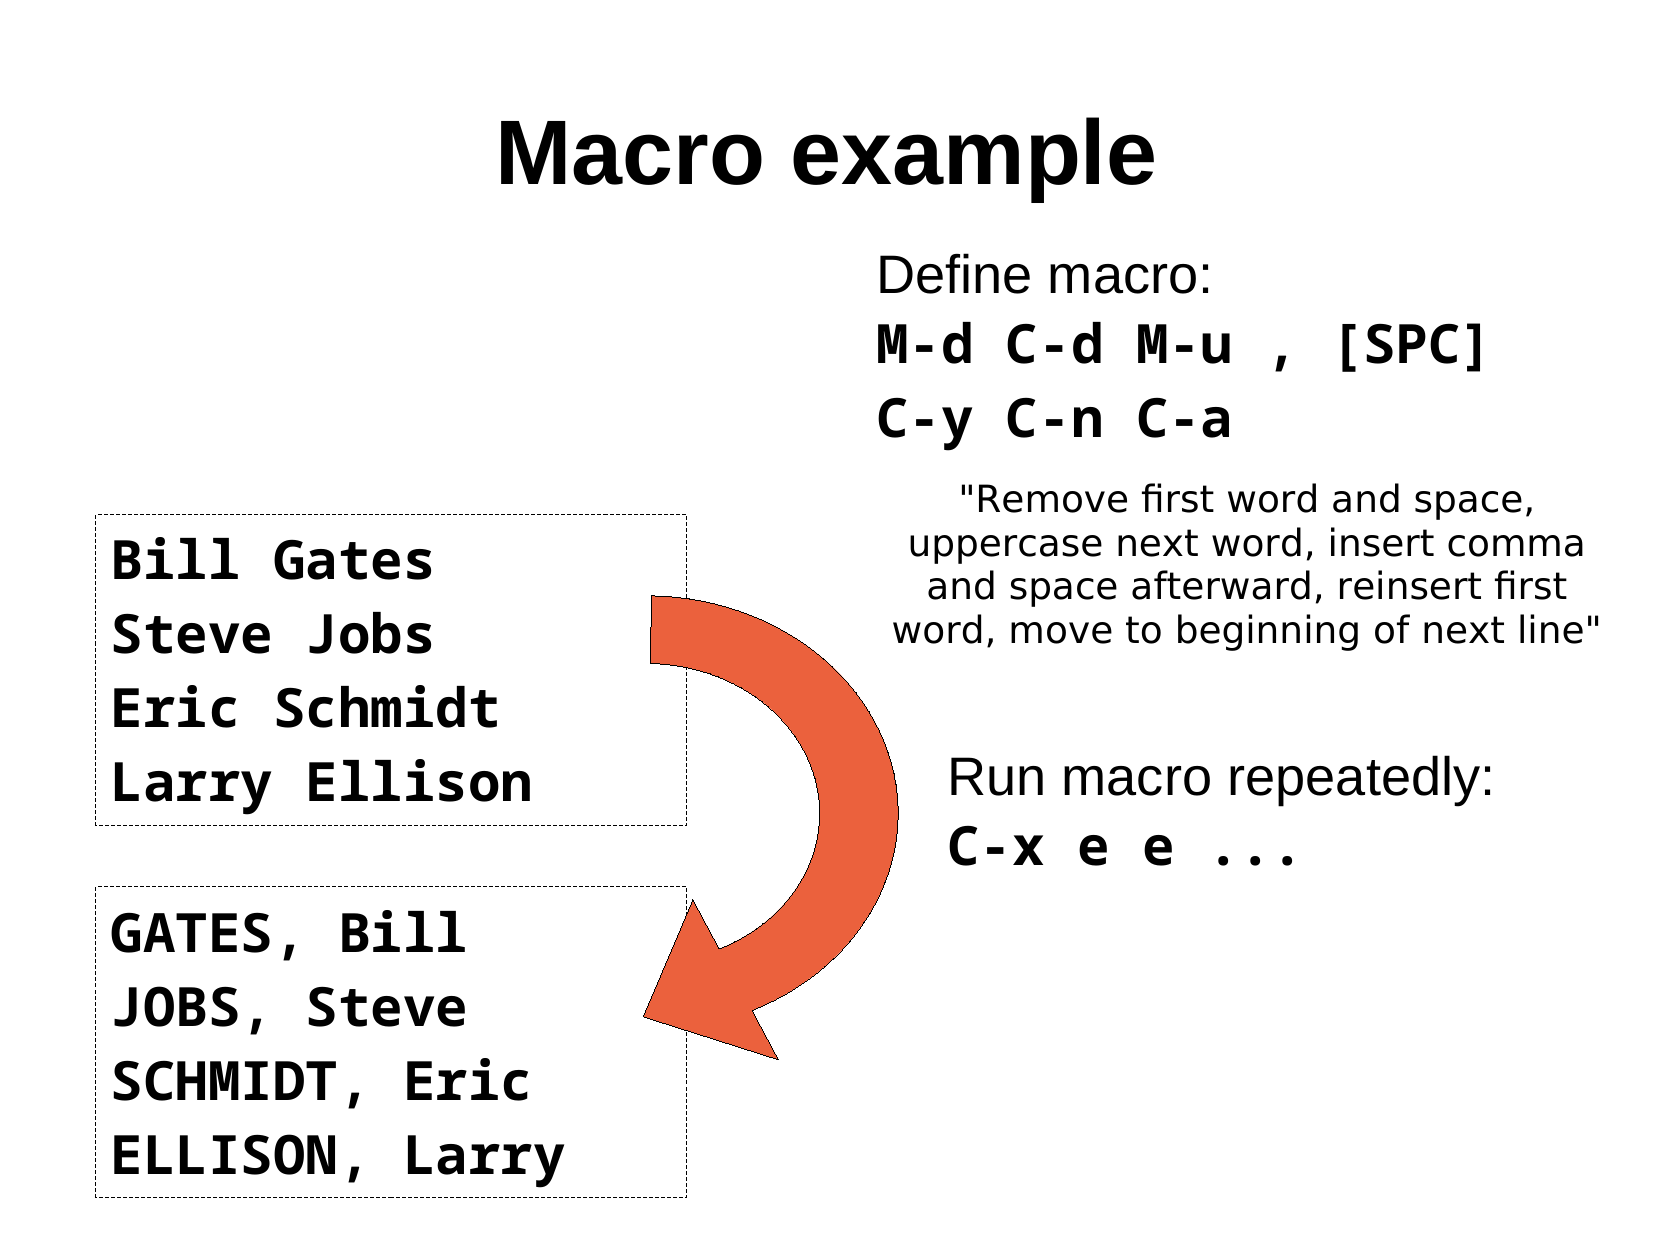

# Macro example
Define macro:
M-d C-d M-u , [SPC] C-y C-n C-a
"Remove first word and space, uppercase next word, insert comma and space afterward, reinsert first word, move to beginning of next line"
Bill Gates
Steve Jobs
Eric Schmidt
Larry Ellison
Run macro repeatedly:
C-x e e ...
GATES, Bill
JOBS, Steve
SCHMIDT, Eric
ELLISON, Larry